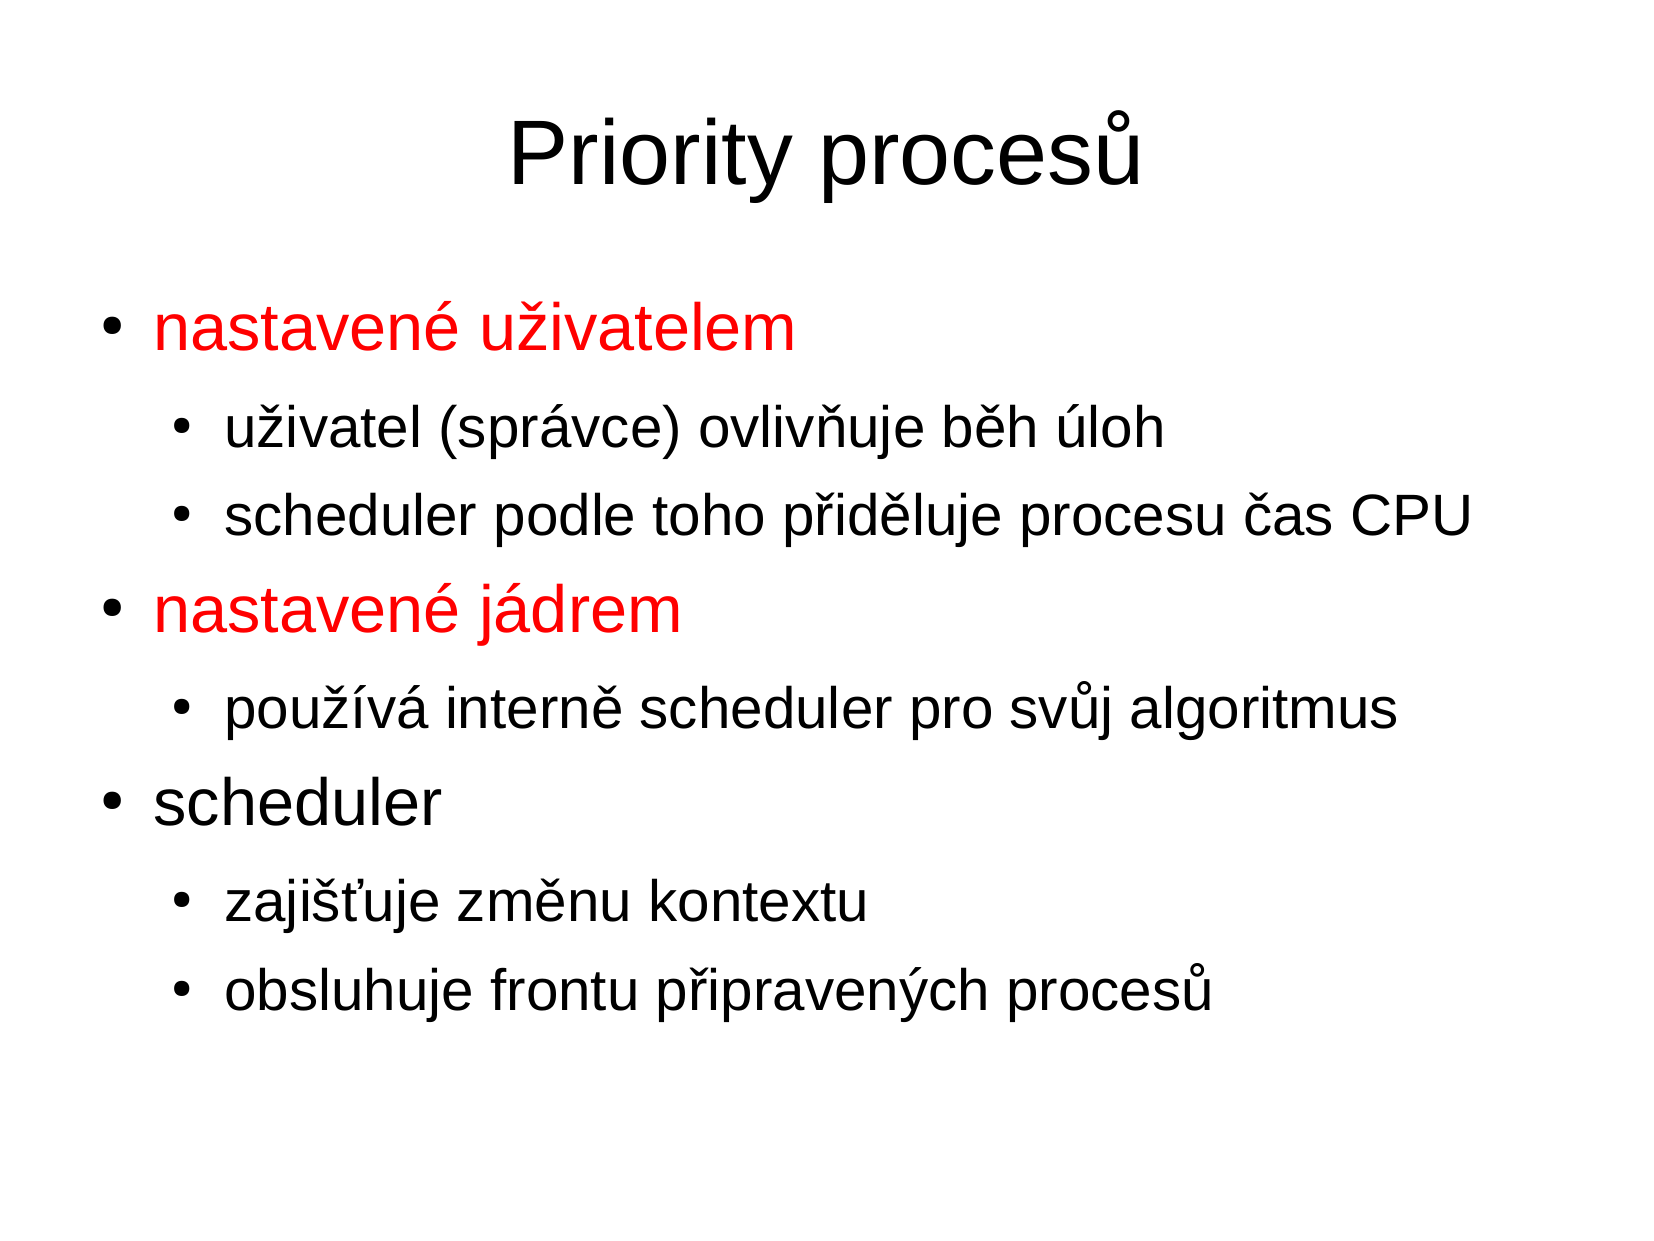

# Priority procesů
nastavené uživatelem
uživatel (správce) ovlivňuje běh úloh
scheduler podle toho přiděluje procesu čas CPU
nastavené jádrem
používá interně scheduler pro svůj algoritmus
scheduler
zajišťuje změnu kontextu
obsluhuje frontu připravených procesů